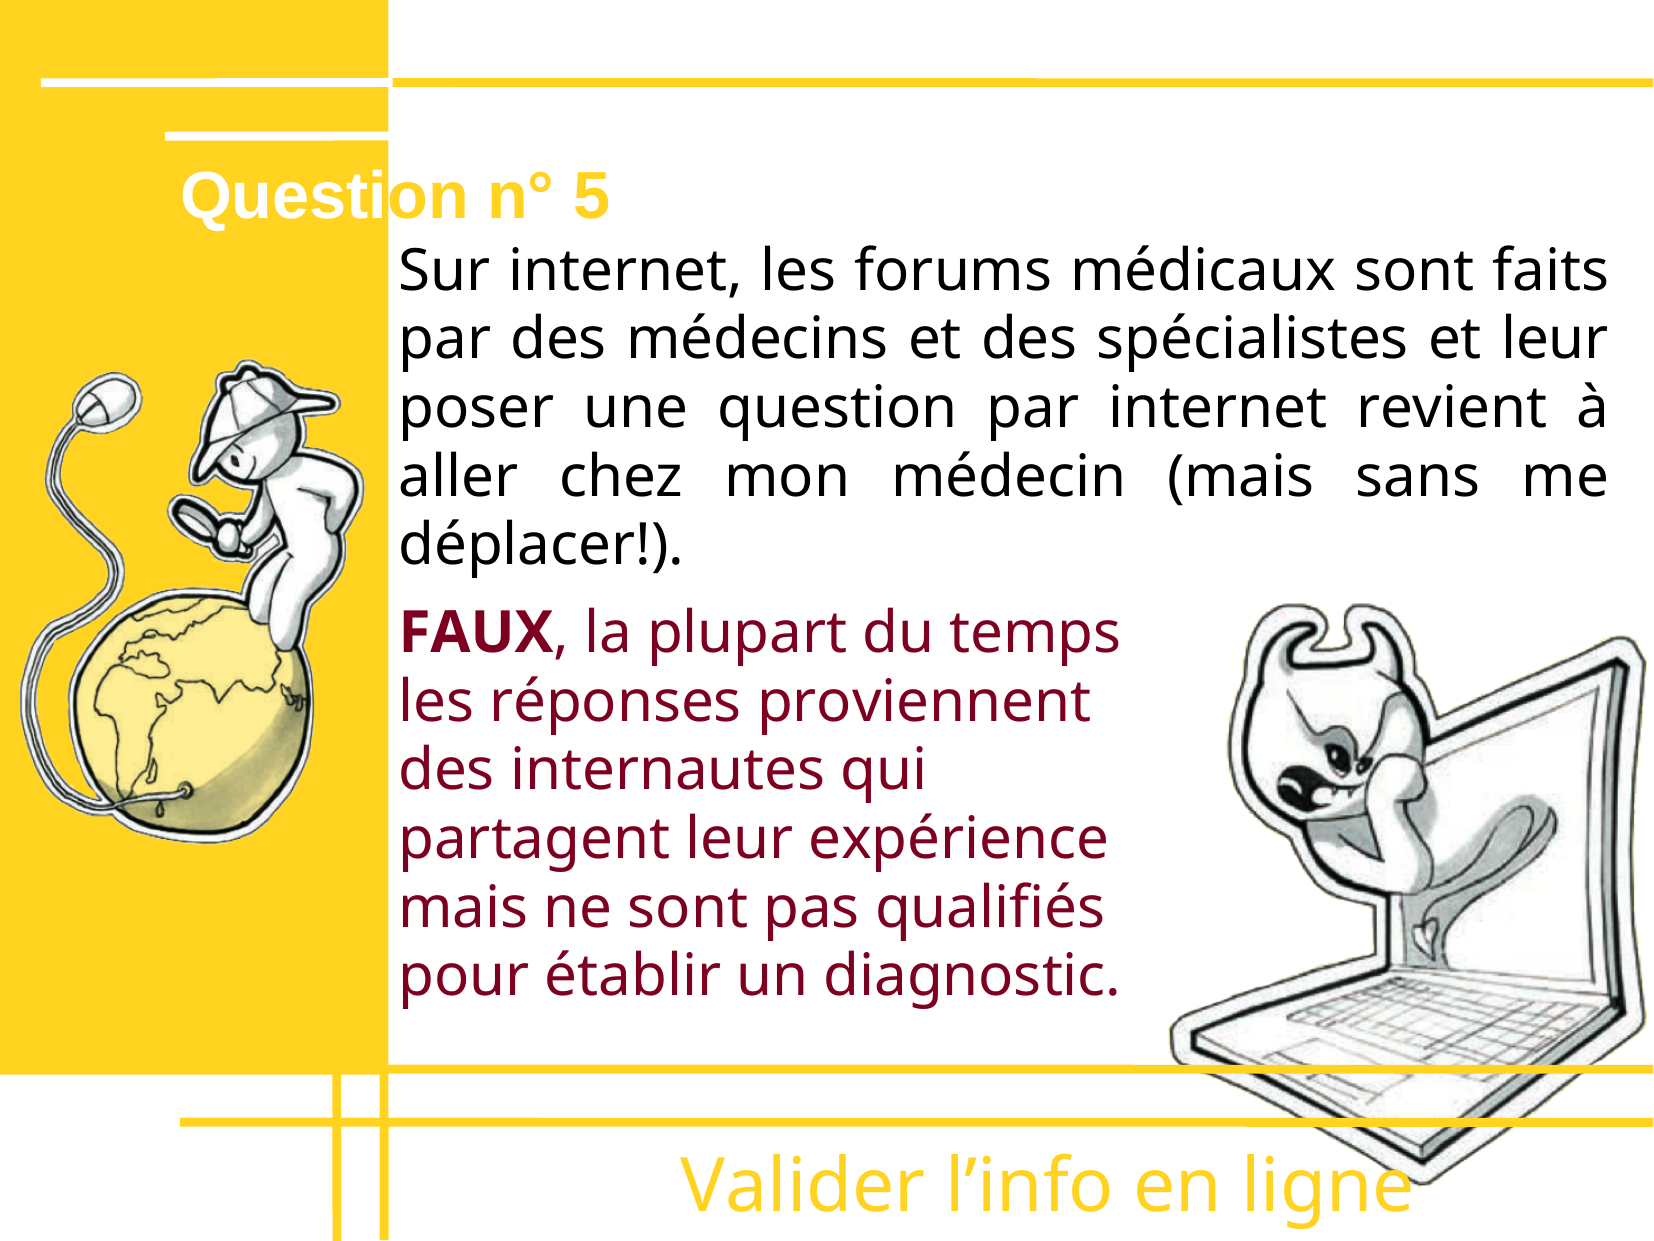

Question n° 5
Sur internet, les forums médicaux sont faits par des médecins et des spécialistes et leur poser une question par internet revient à aller chez mon médecin (mais sans me déplacer!).
FAUX, la plupart du temps les réponses proviennent des internautes qui partagent leur expérience mais ne sont pas qualifiés pour établir un diagnostic.
Valider lʼinfo en ligne